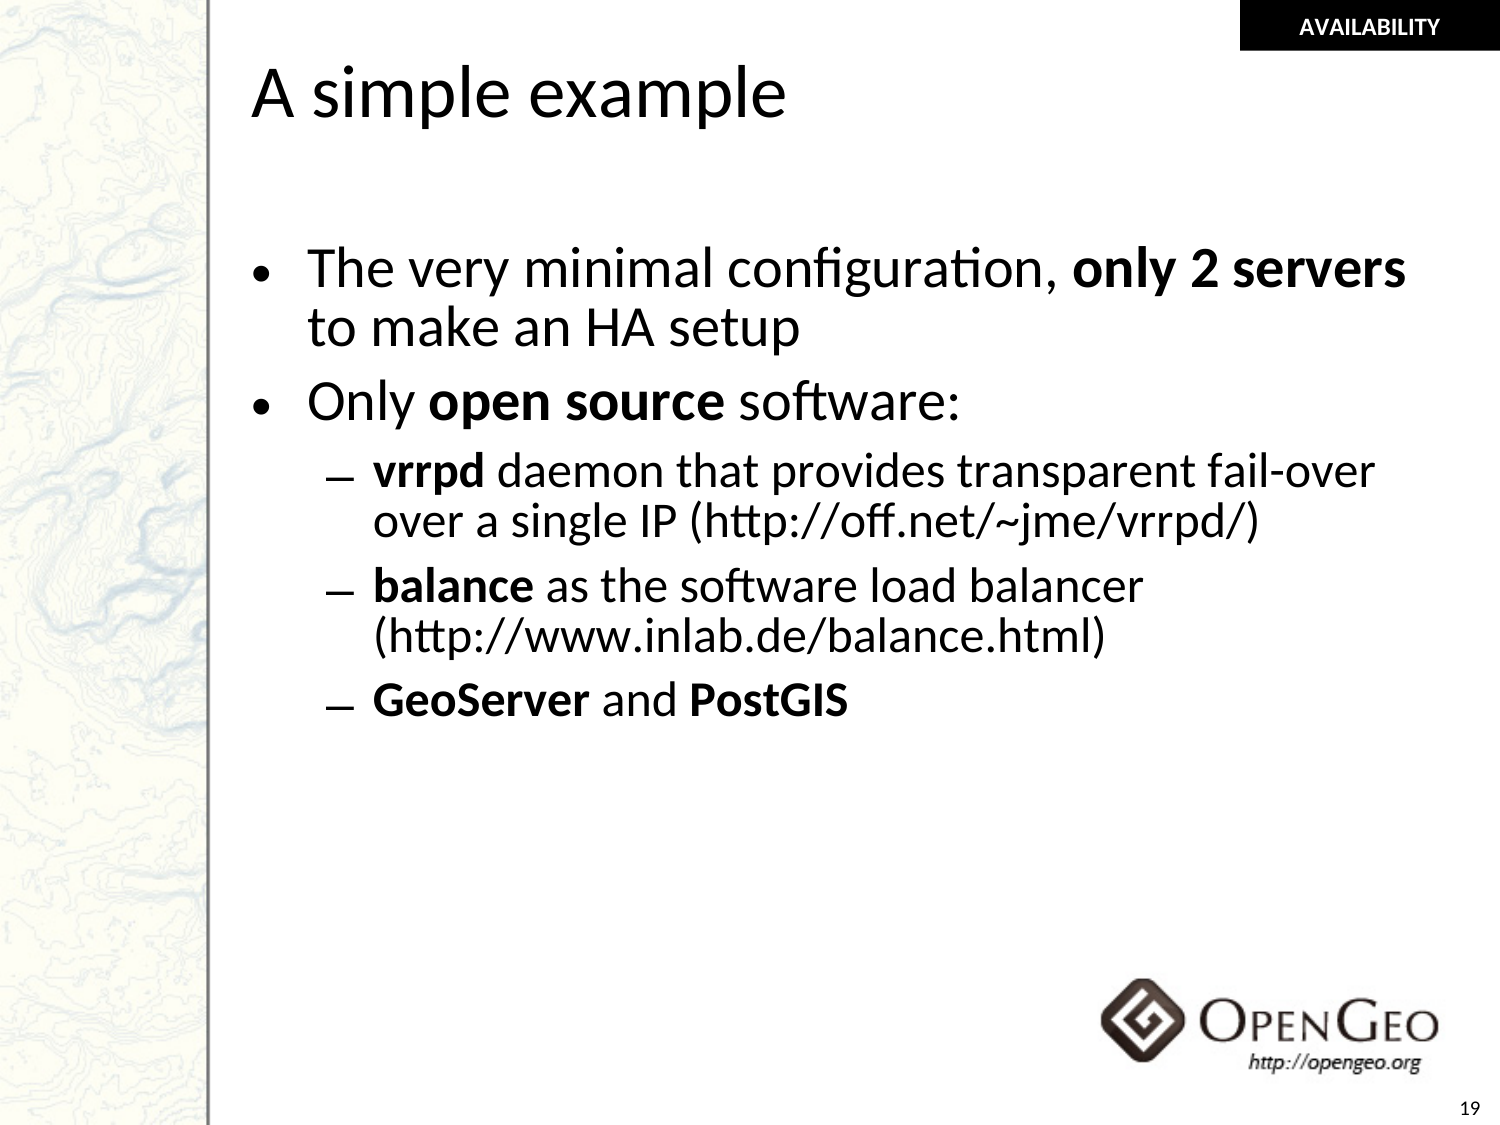

AVAILABILITY
# A simple example
The very minimal configuration, only 2 servers to make an HA setup
Only open source software:
vrrpd daemon that provides transparent fail-over over a single IP (http://off.net/~jme/vrrpd/)
balance as the software load balancer (http://www.inlab.de/balance.html)
GeoServer and PostGIS